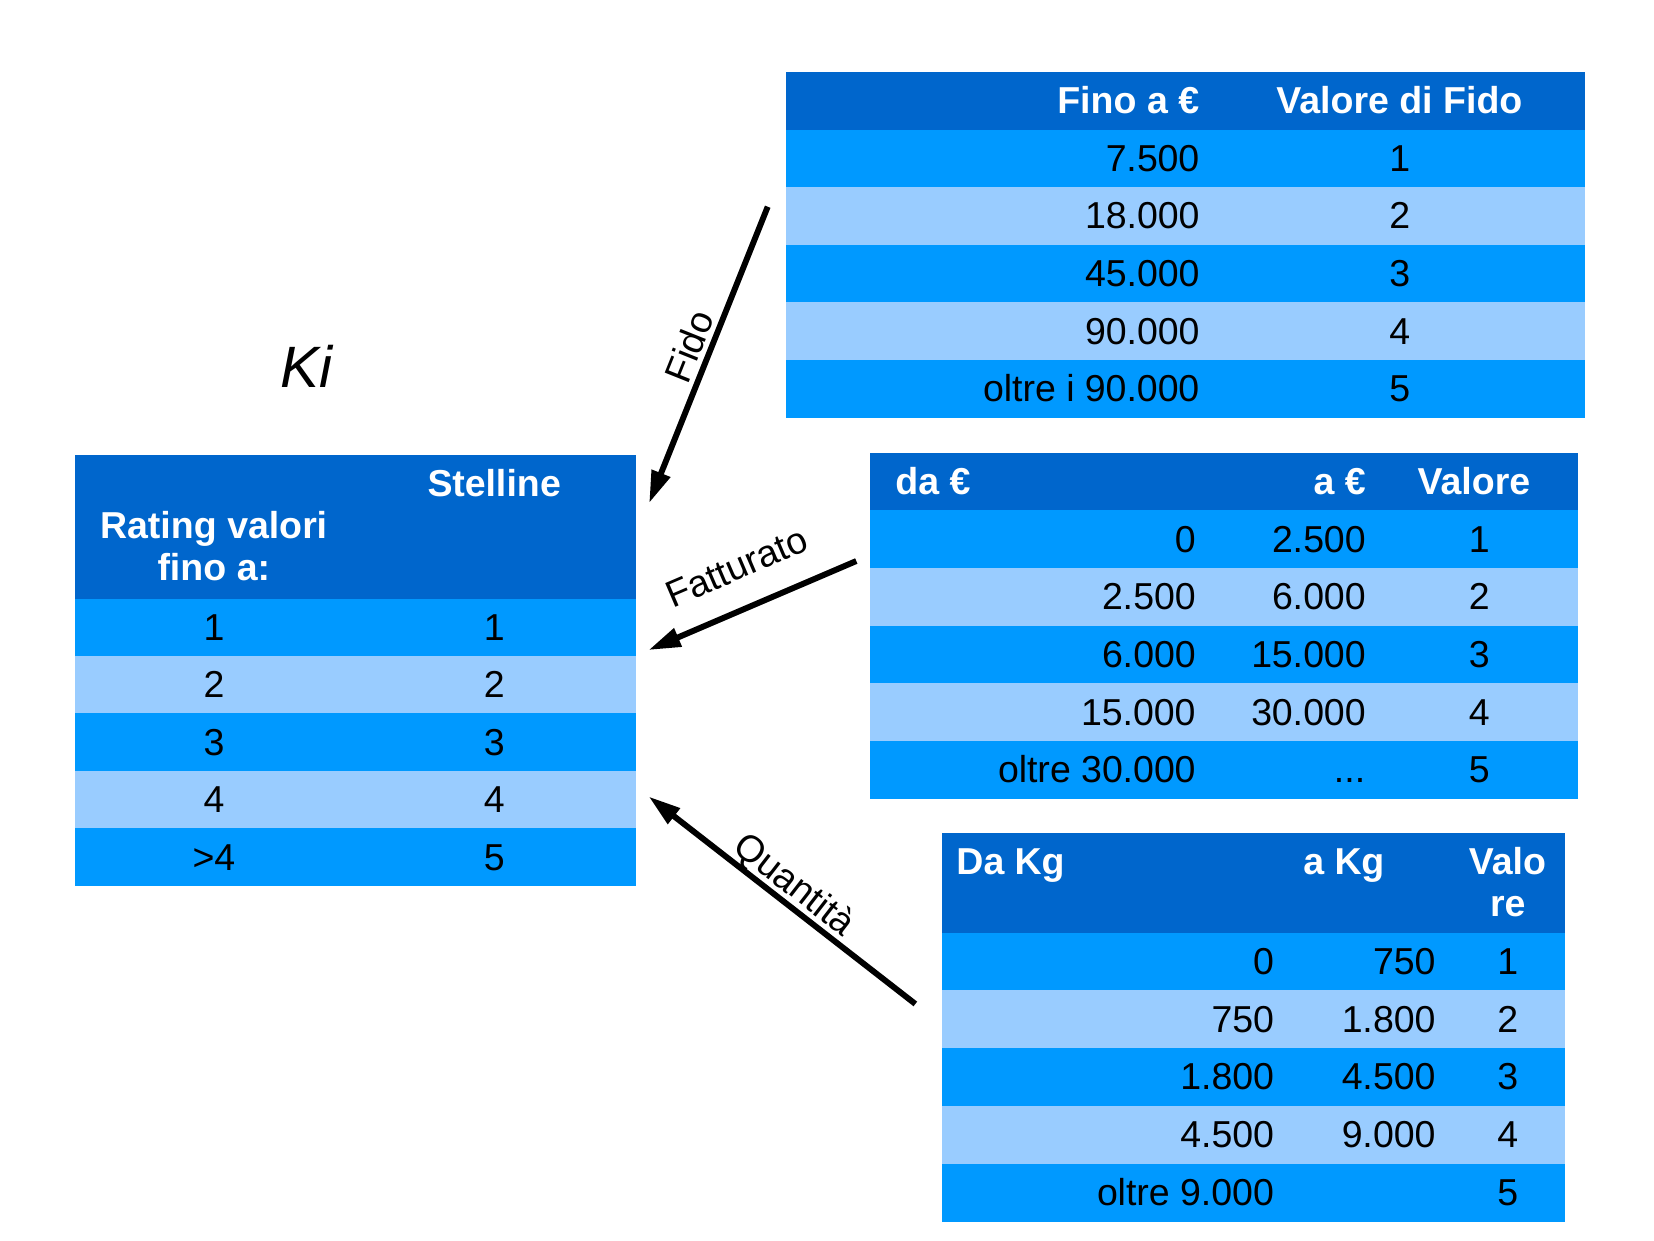

| Fino a € | Valore di Fido |
| --- | --- |
| 7.500 | 1 |
| 18.000 | 2 |
| 45.000 | 3 |
| 90.000 | 4 |
| oltre i 90.000 | 5 |
Fido
Ki
| da € | a € | Valore |
| --- | --- | --- |
| 0 | 2.500 | 1 |
| 2.500 | 6.000 | 2 |
| 6.000 | 15.000 | 3 |
| 15.000 | 30.000 | 4 |
| oltre 30.000 | ... | 5 |
| Rating valori fino a: | Stelline |
| --- | --- |
| 1 | 1 |
| 2 | 2 |
| 3 | 3 |
| 4 | 4 |
| >4 | 5 |
Fatturato
Quantità
| Da Kg | a Kg | Valore |
| --- | --- | --- |
| 0 | 750 | 1 |
| 750 | 1.800 | 2 |
| 1.800 | 4.500 | 3 |
| 4.500 | 9.000 | 4 |
| oltre 9.000 | | 5 |